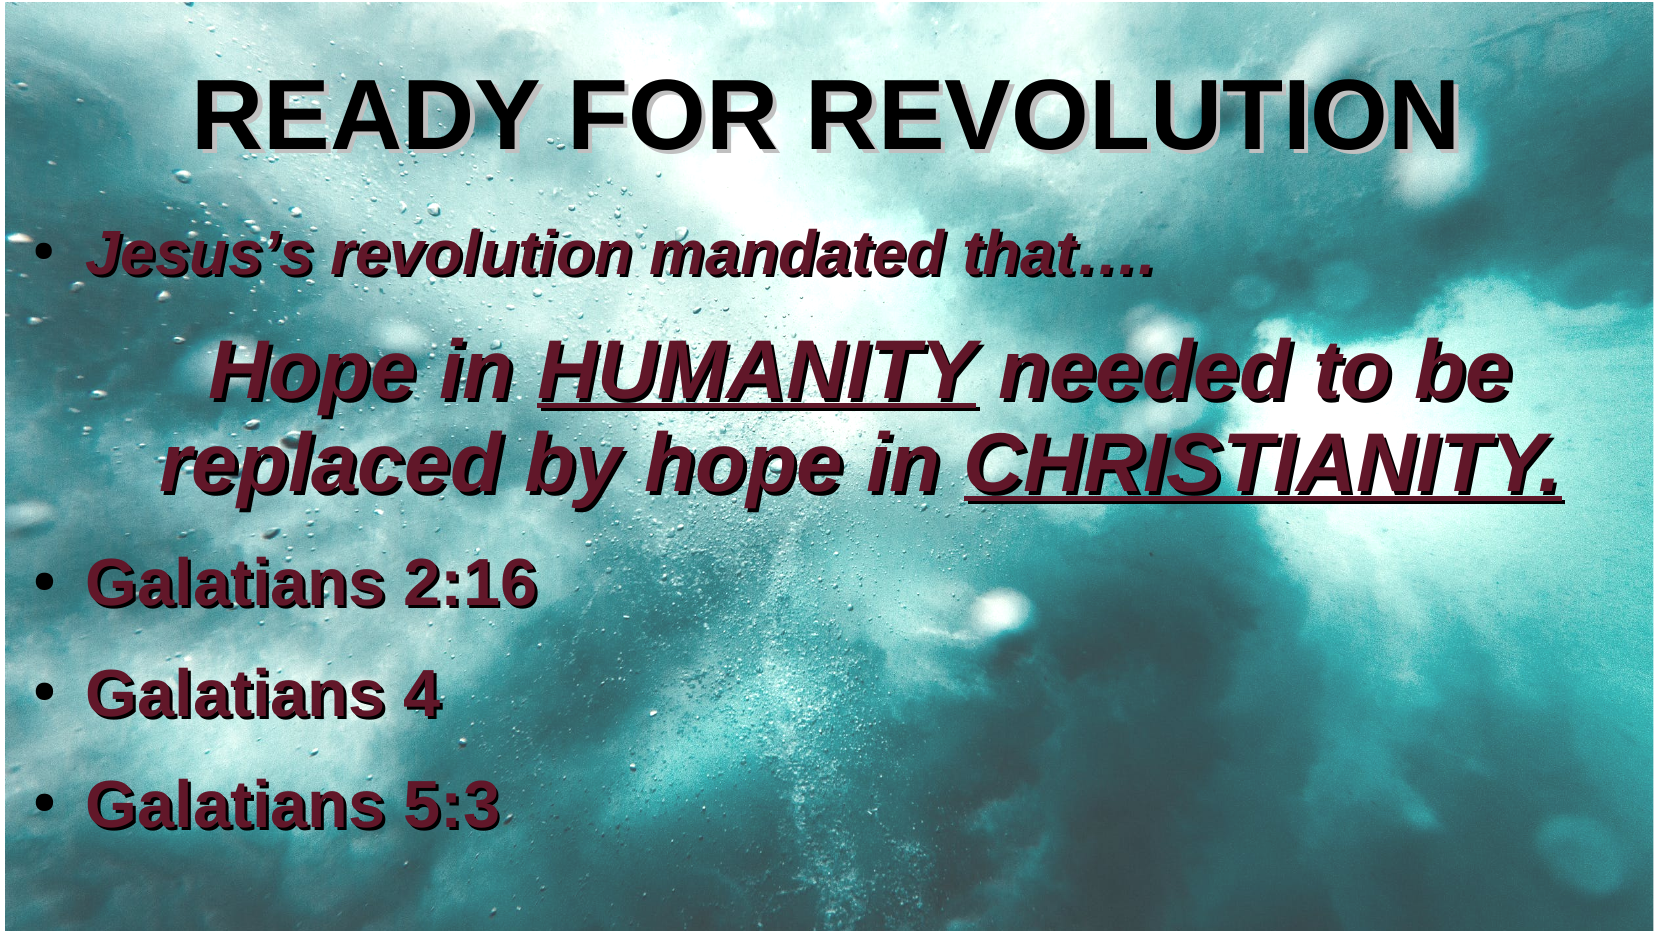

# READY FOR REVOLUTION
Jesus’s revolution mandated that….
Hope in HUMANITY needed to be replaced by hope in CHRISTIANITY.
Galatians 2:16
Galatians 4
Galatians 5:3